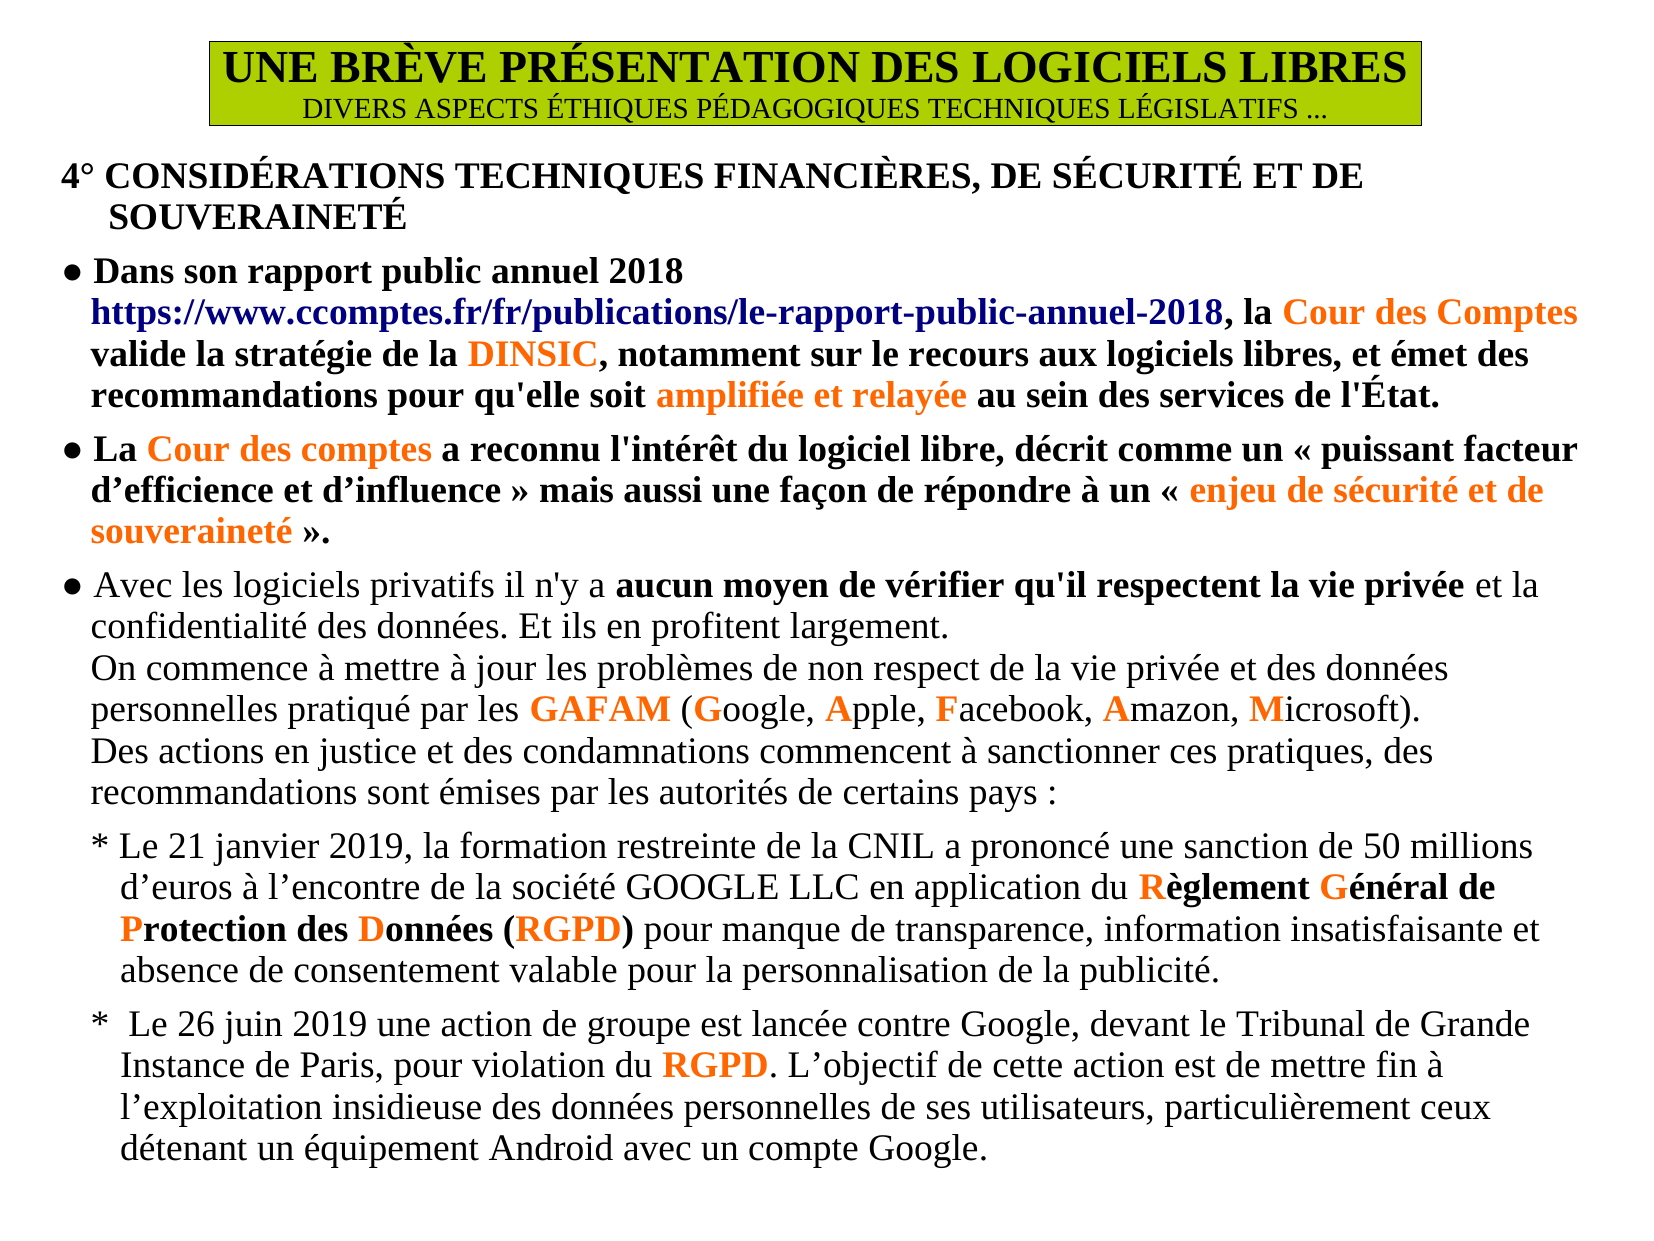

UNE BRÈVE PRÉSENTATION DES LOGICIELS LIBRES
DIVERS ASPECTS ÉTHIQUES PÉDAGOGIQUES TECHNIQUES LÉGISLATIFS ...
4° CONSIDÉRATIONS TECHNIQUES FINANCIÈRES, DE SÉCURITÉ ET DE SOUVERAINETÉ
● Dans son rapport public annuel 2018 https://www.ccomptes.fr/fr/publications/le-rapport-public-annuel-2018, la Cour des Comptes valide la stratégie de la DINSIC, notamment sur le recours aux logiciels libres, et émet des recommandations pour qu'elle soit amplifiée et relayée au sein des services de l'État.
● La Cour des comptes a reconnu l'intérêt du logiciel libre, décrit comme un « puissant facteur d’efficience et d’influence » mais aussi une façon de répondre à un « enjeu de sécurité et de souveraineté ».
● Avec les logiciels privatifs il n'y a aucun moyen de vérifier qu'il respectent la vie privée et la confidentialité des données. Et ils en profitent largement.
On commence à mettre à jour les problèmes de non respect de la vie privée et des données personnelles pratiqué par les GAFAM (Google, Apple, Facebook, Amazon, Microsoft).
Des actions en justice et des condamnations commencent à sanctionner ces pratiques, des recommandations sont émises par les autorités de certains pays :
* Le 21 janvier 2019, la formation restreinte de la CNIL a prononcé une sanction de 50 millions d’euros à l’encontre de la société GOOGLE LLC en application du Règlement Général de Protection des Données (RGPD) pour manque de transparence, information insatisfaisante et absence de consentement valable pour la personnalisation de la publicité.
* Le 26 juin 2019 une action de groupe est lancée contre Google, devant le Tribunal de Grande Instance de Paris, pour violation du RGPD. L’objectif de cette action est de mettre fin à l’exploitation insidieuse des données personnelles de ses utilisateurs, particulièrement ceux détenant un équipement Android avec un compte Google.